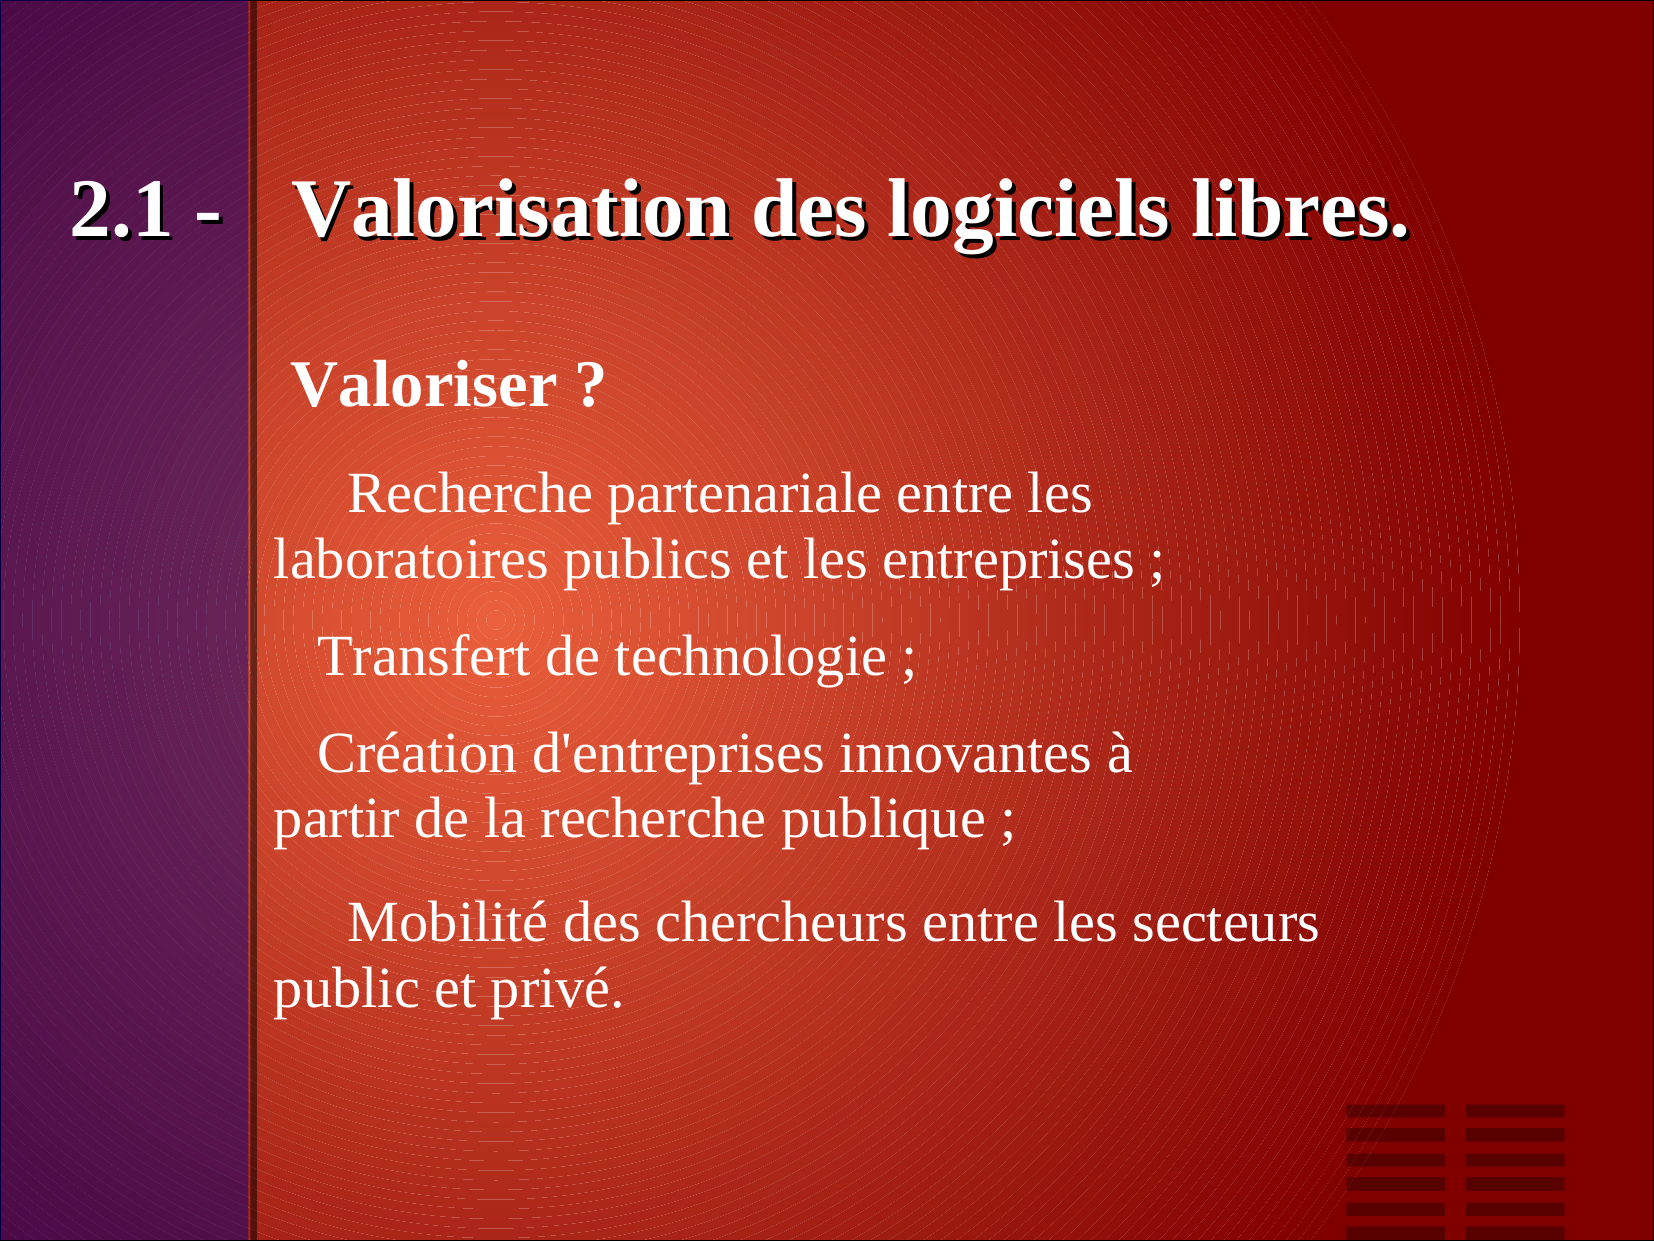

# 2.1 - 	Valorisation des logiciels libres.
 Valoriser ?
	Recherche partenariale entre les 							laboratoires publics et les entreprises ;
 Transfert de technologie ;
 Création d'entreprises innovantes à 						partir de la recherche publique ;
	Mobilité des chercheurs entre les secteurs 				public et privé.